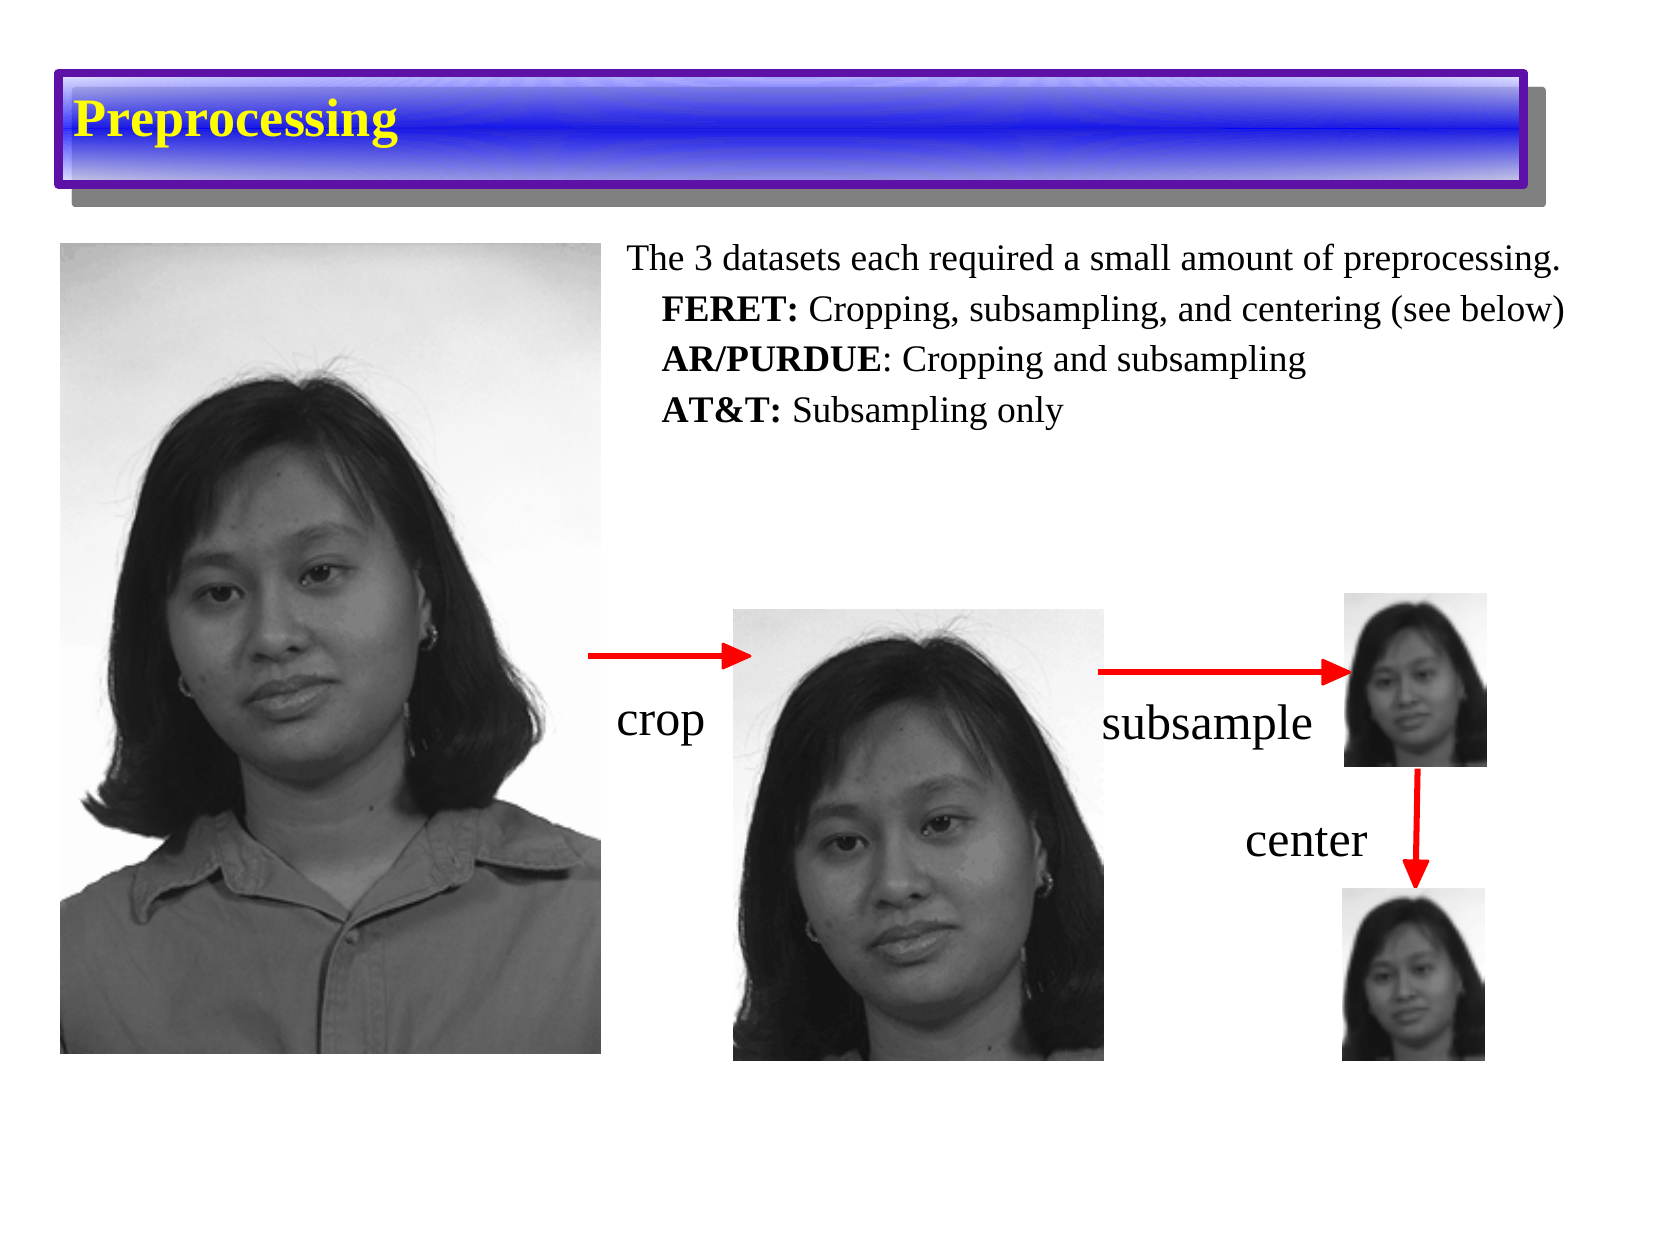

Preprocessing
The 3 datasets each required a small amount of preprocessing.
FERET: Cropping, subsampling, and centering (see below)
AR/PURDUE: Cropping and subsampling
AT&T: Subsampling only
 crop
subsample
center